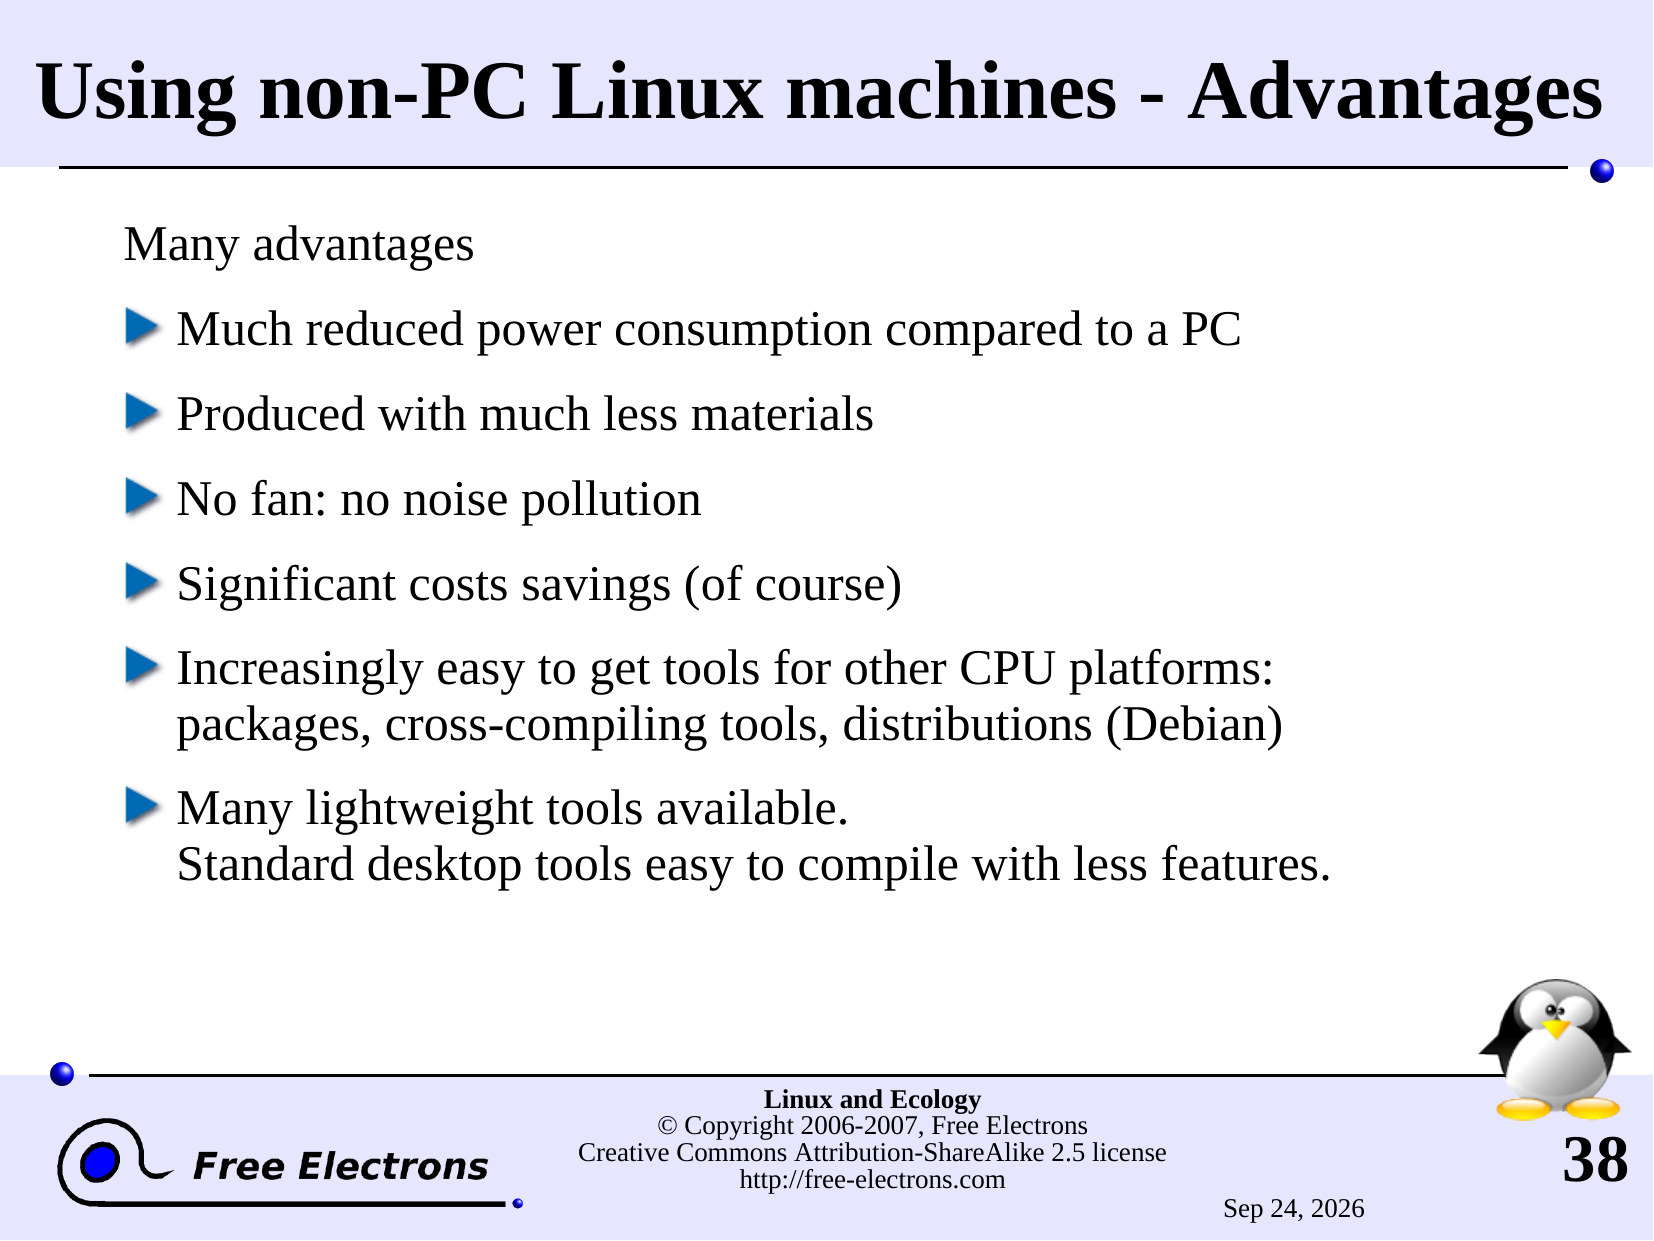

# Using non-PC Linux machines - Advantages
Many advantages
Much reduced power consumption compared to a PC
Produced with much less materials
No fan: no noise pollution
Significant costs savings (of course)
Increasingly easy to get tools for other CPU platforms:
packages, cross-compiling tools, distributions (Debian)
Many lightweight tools available.
Standard desktop tools easy to compile with less features.